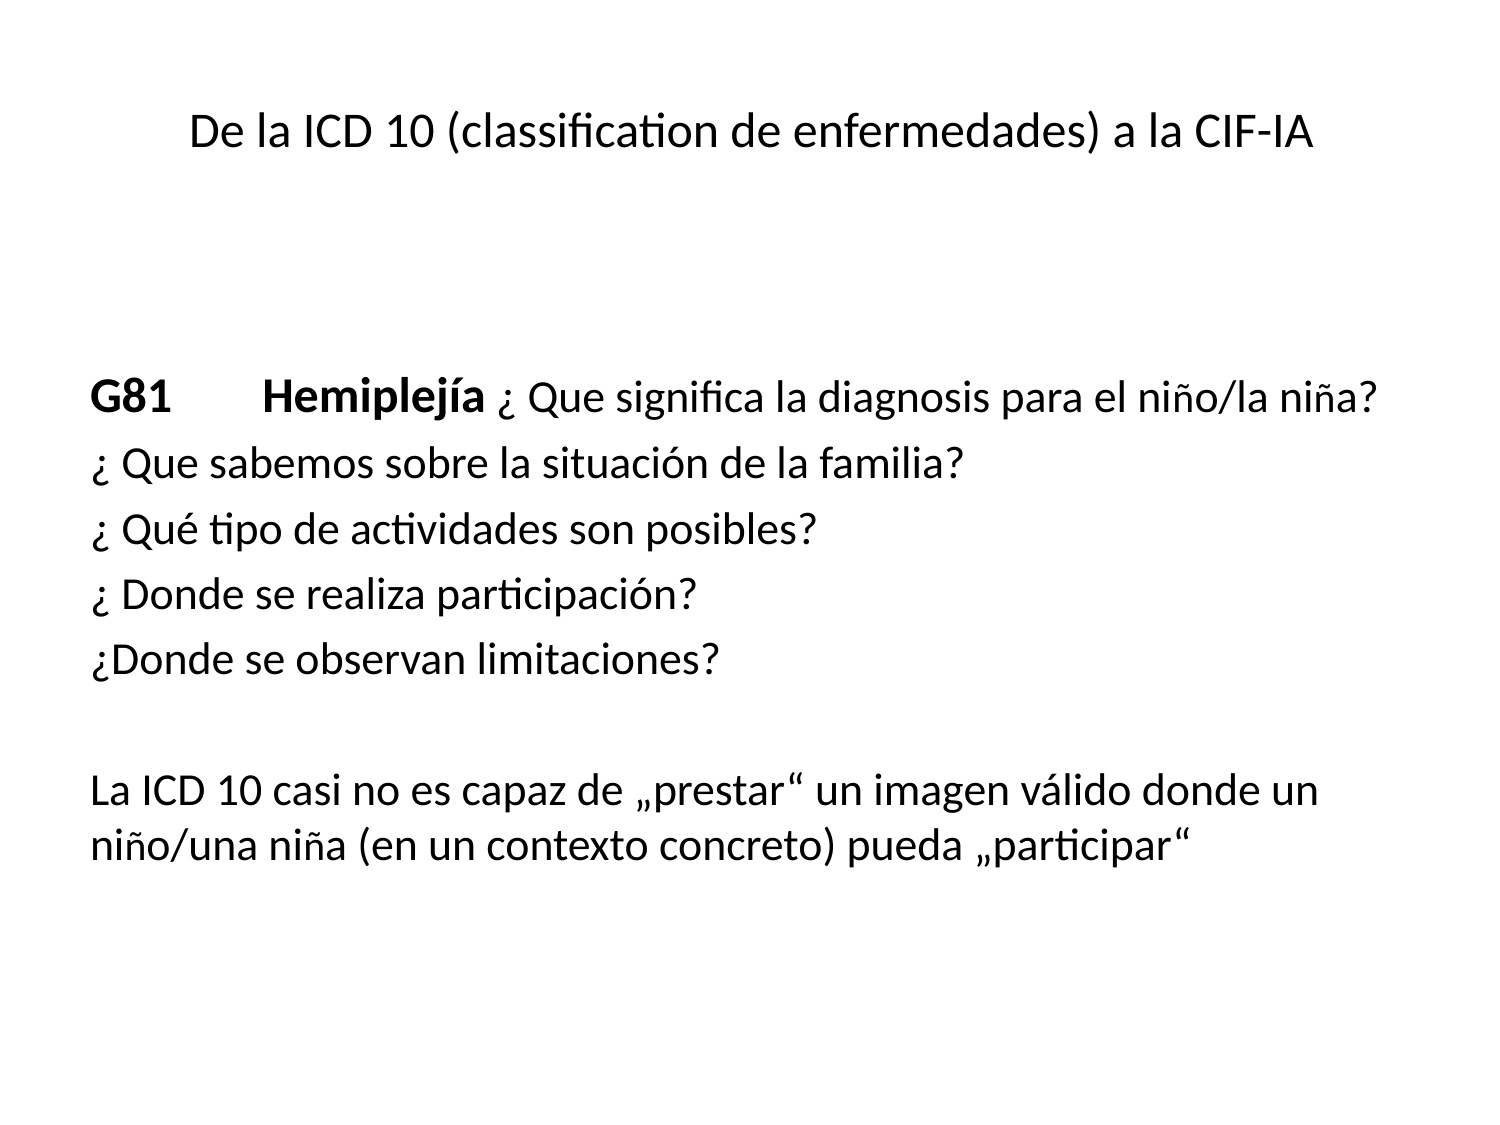

# De la ICD 10 (classification de enfermedades) a la CIF-IA
G81        Hemiplejía ¿ Que significa la diagnosis para el niño/la niña?
¿ Que sabemos sobre la situación de la familia?
¿ Qué tipo de actividades son posibles?
¿ Donde se realiza participación?
¿Donde se observan limitaciones?
La ICD 10 casi no es capaz de „prestar“ un imagen válido donde un niño/una niña (en un contexto concreto) pueda „participar“